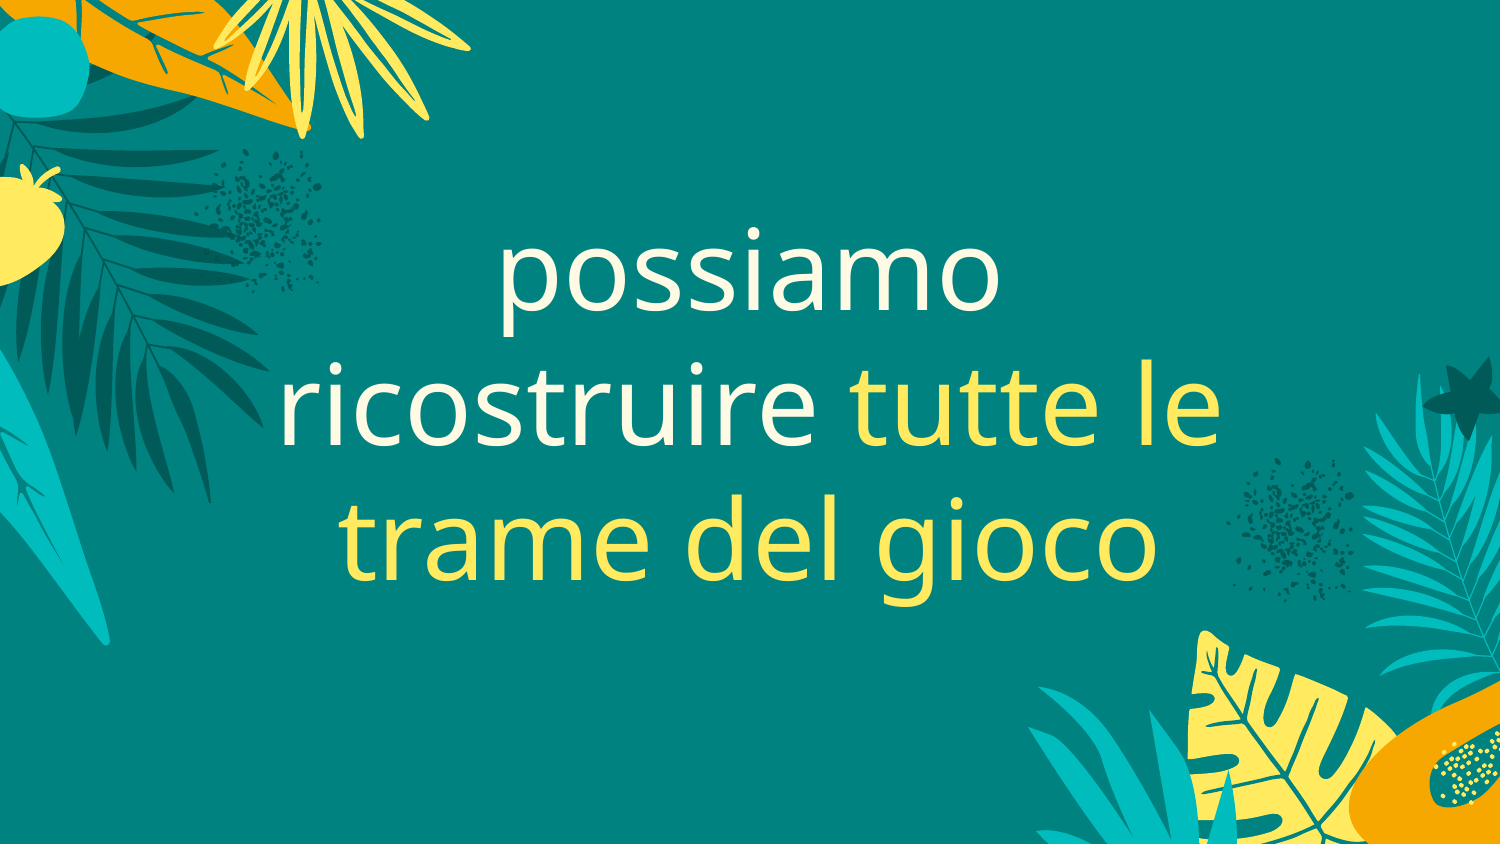

# possiamo ricostruire tutte le trame del gioco